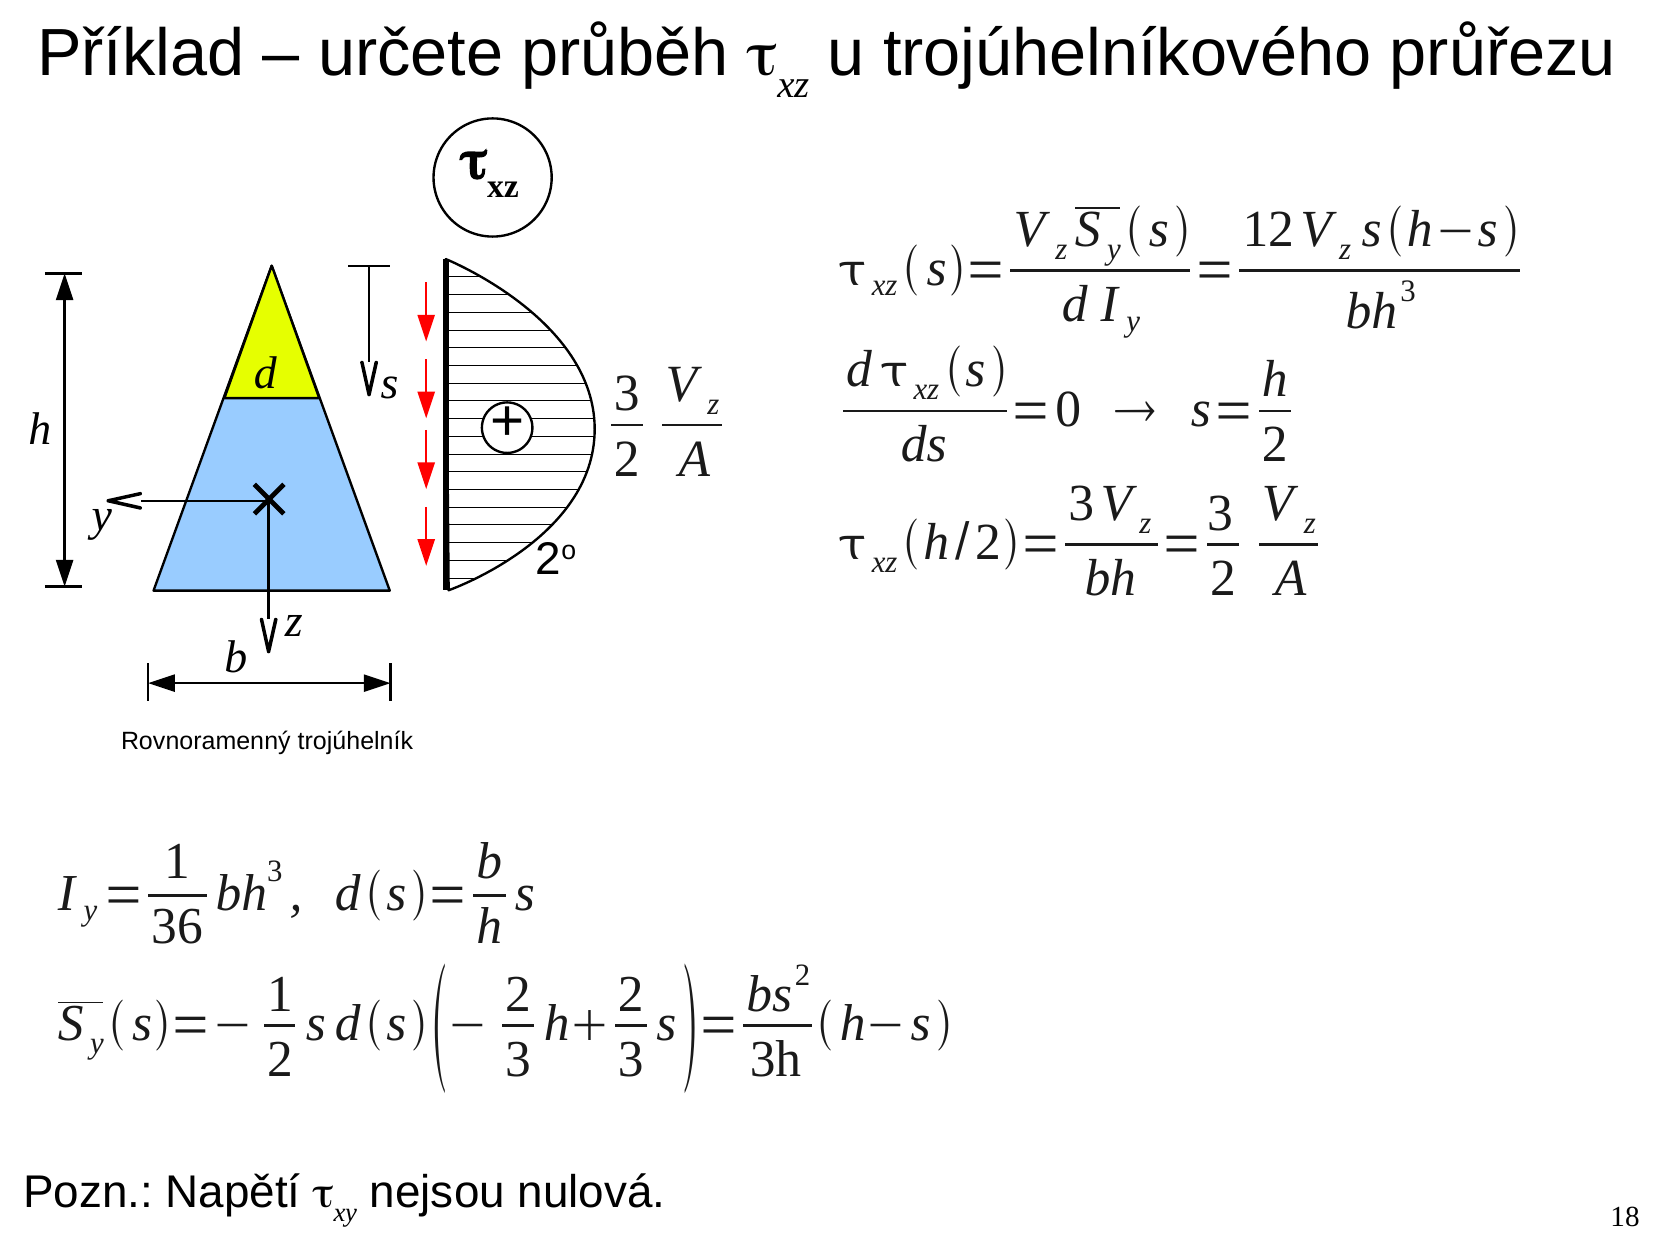

# Příklad – určete průběh txz u trojúhelníkového průřezu
txz
d
s
+
h
y
2o
z
b
Rovnoramenný trojúhelník
Pozn.: Napětí txy nejsou nulová.
18